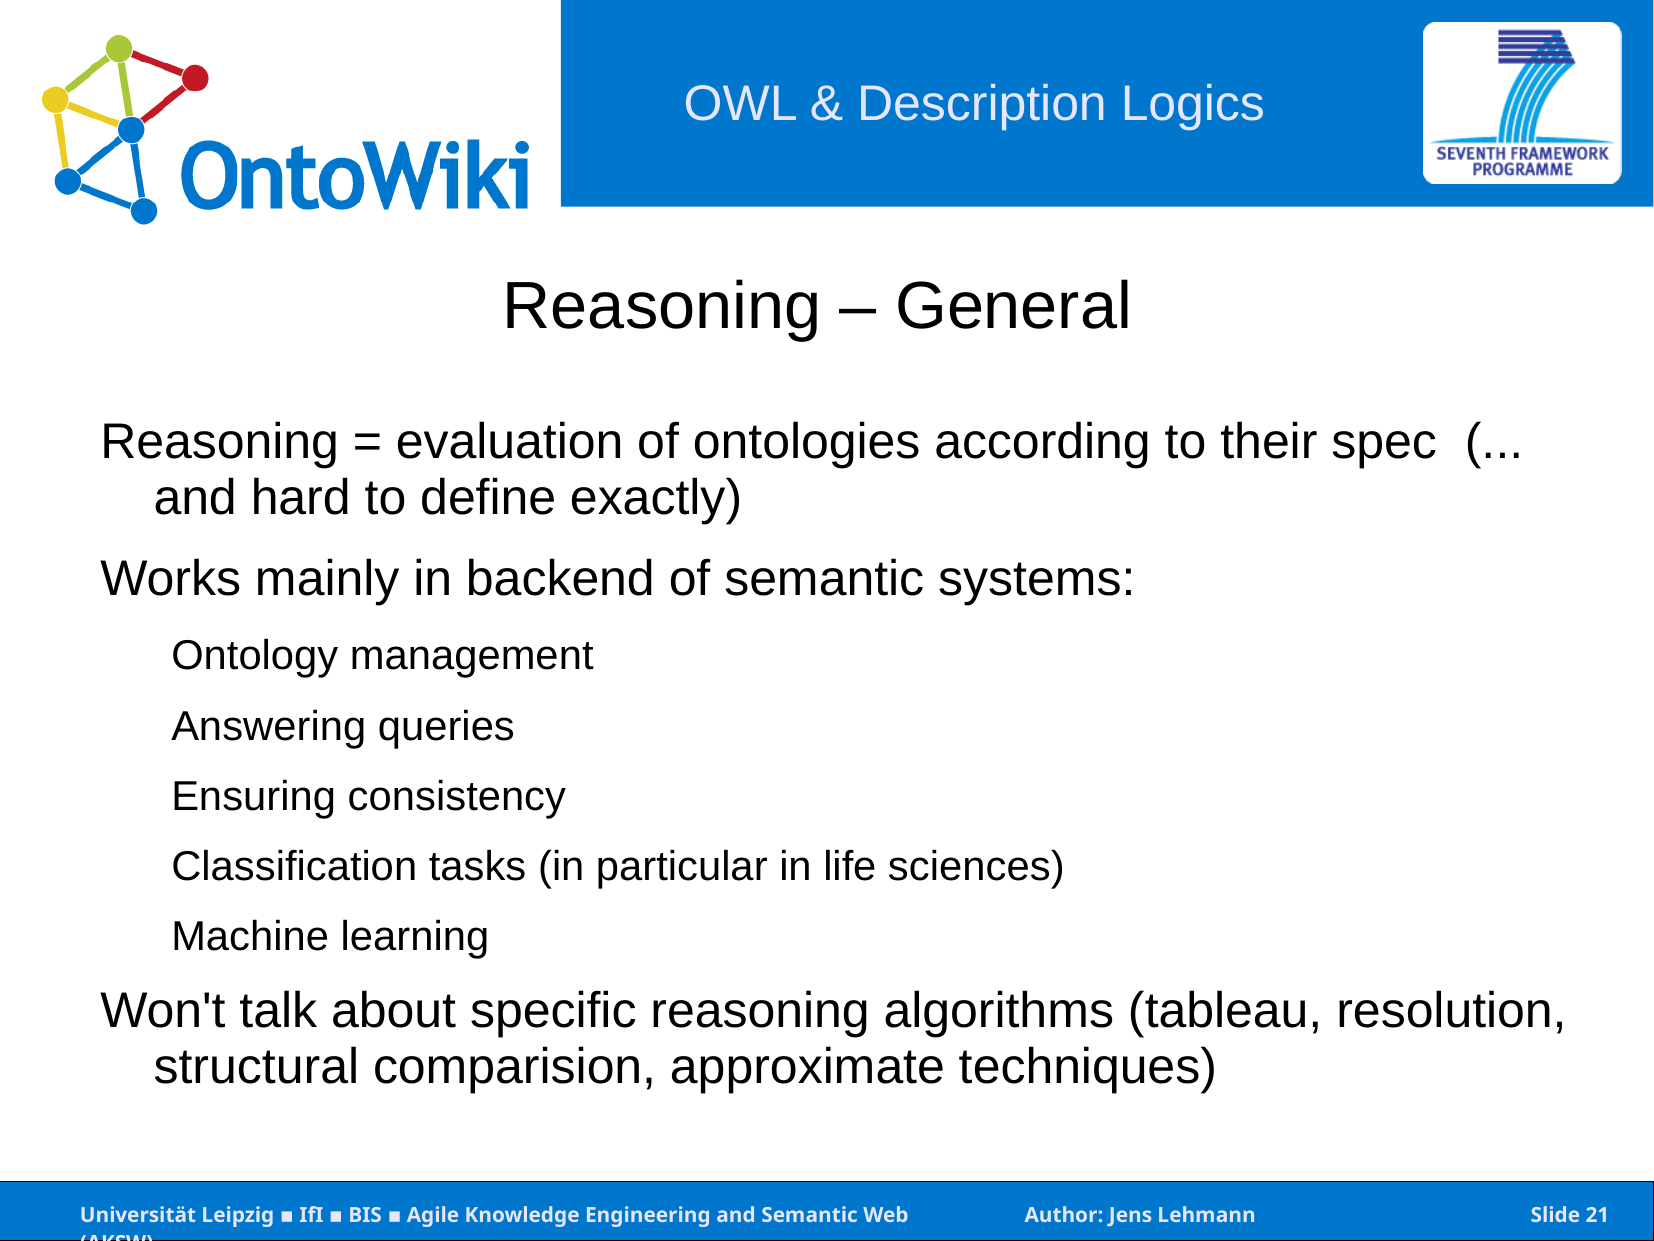

# Reasoning – General
Reasoning = evaluation of ontologies according to their spec (... and hard to define exactly)
Works mainly in backend of semantic systems:
Ontology management
Answering queries
Ensuring consistency
Classification tasks (in particular in life sciences)
Machine learning
Won't talk about specific reasoning algorithms (tableau, resolution, structural comparision, approximate techniques)